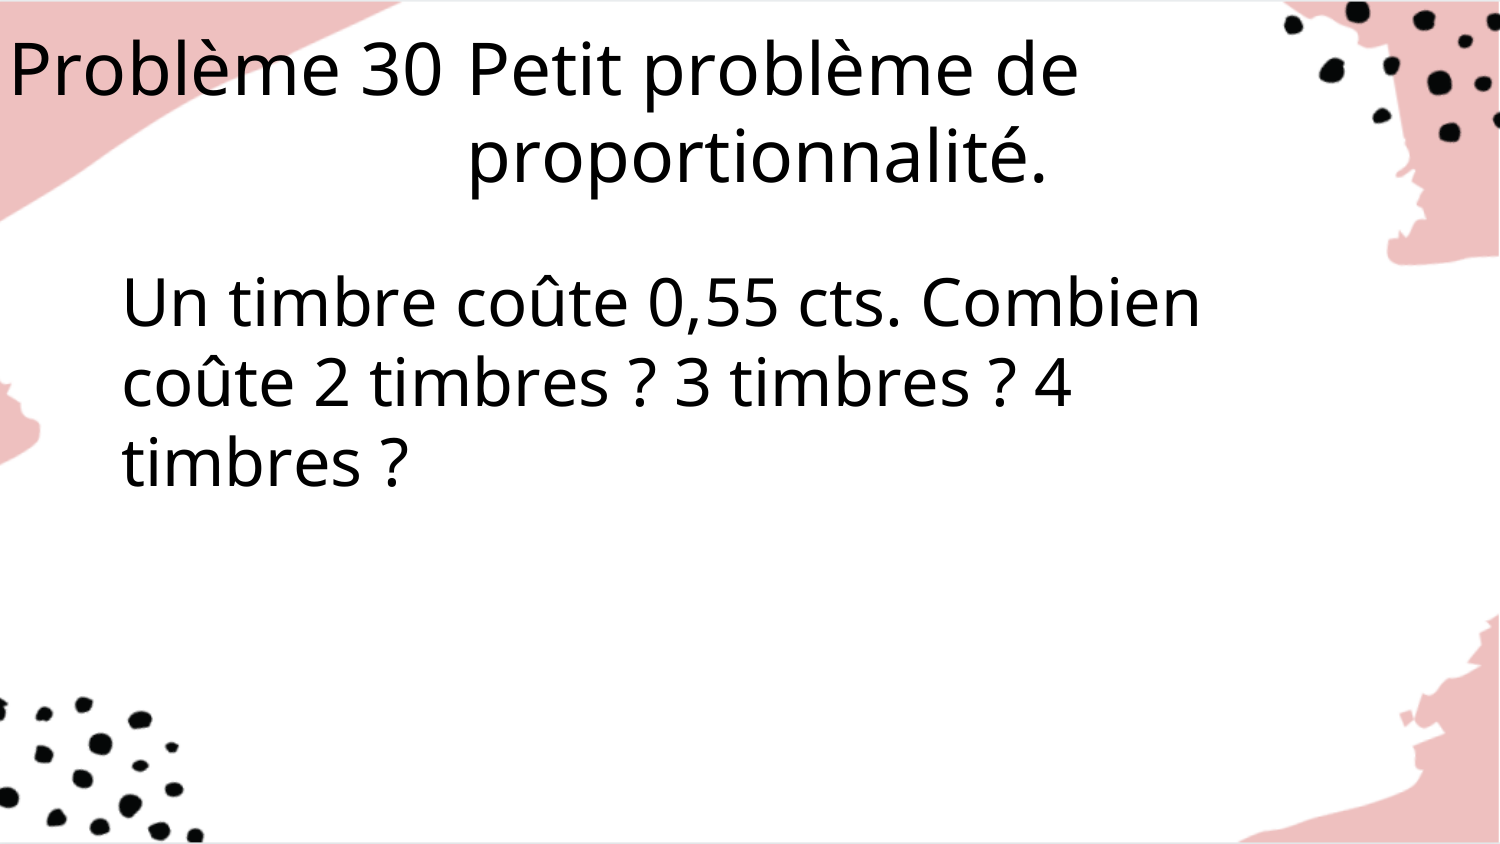

Problème 30
Petit problème de proportionnalité.
Un timbre coûte 0,55 cts. Combien coûte 2 timbres ? 3 timbres ? 4 timbres ?